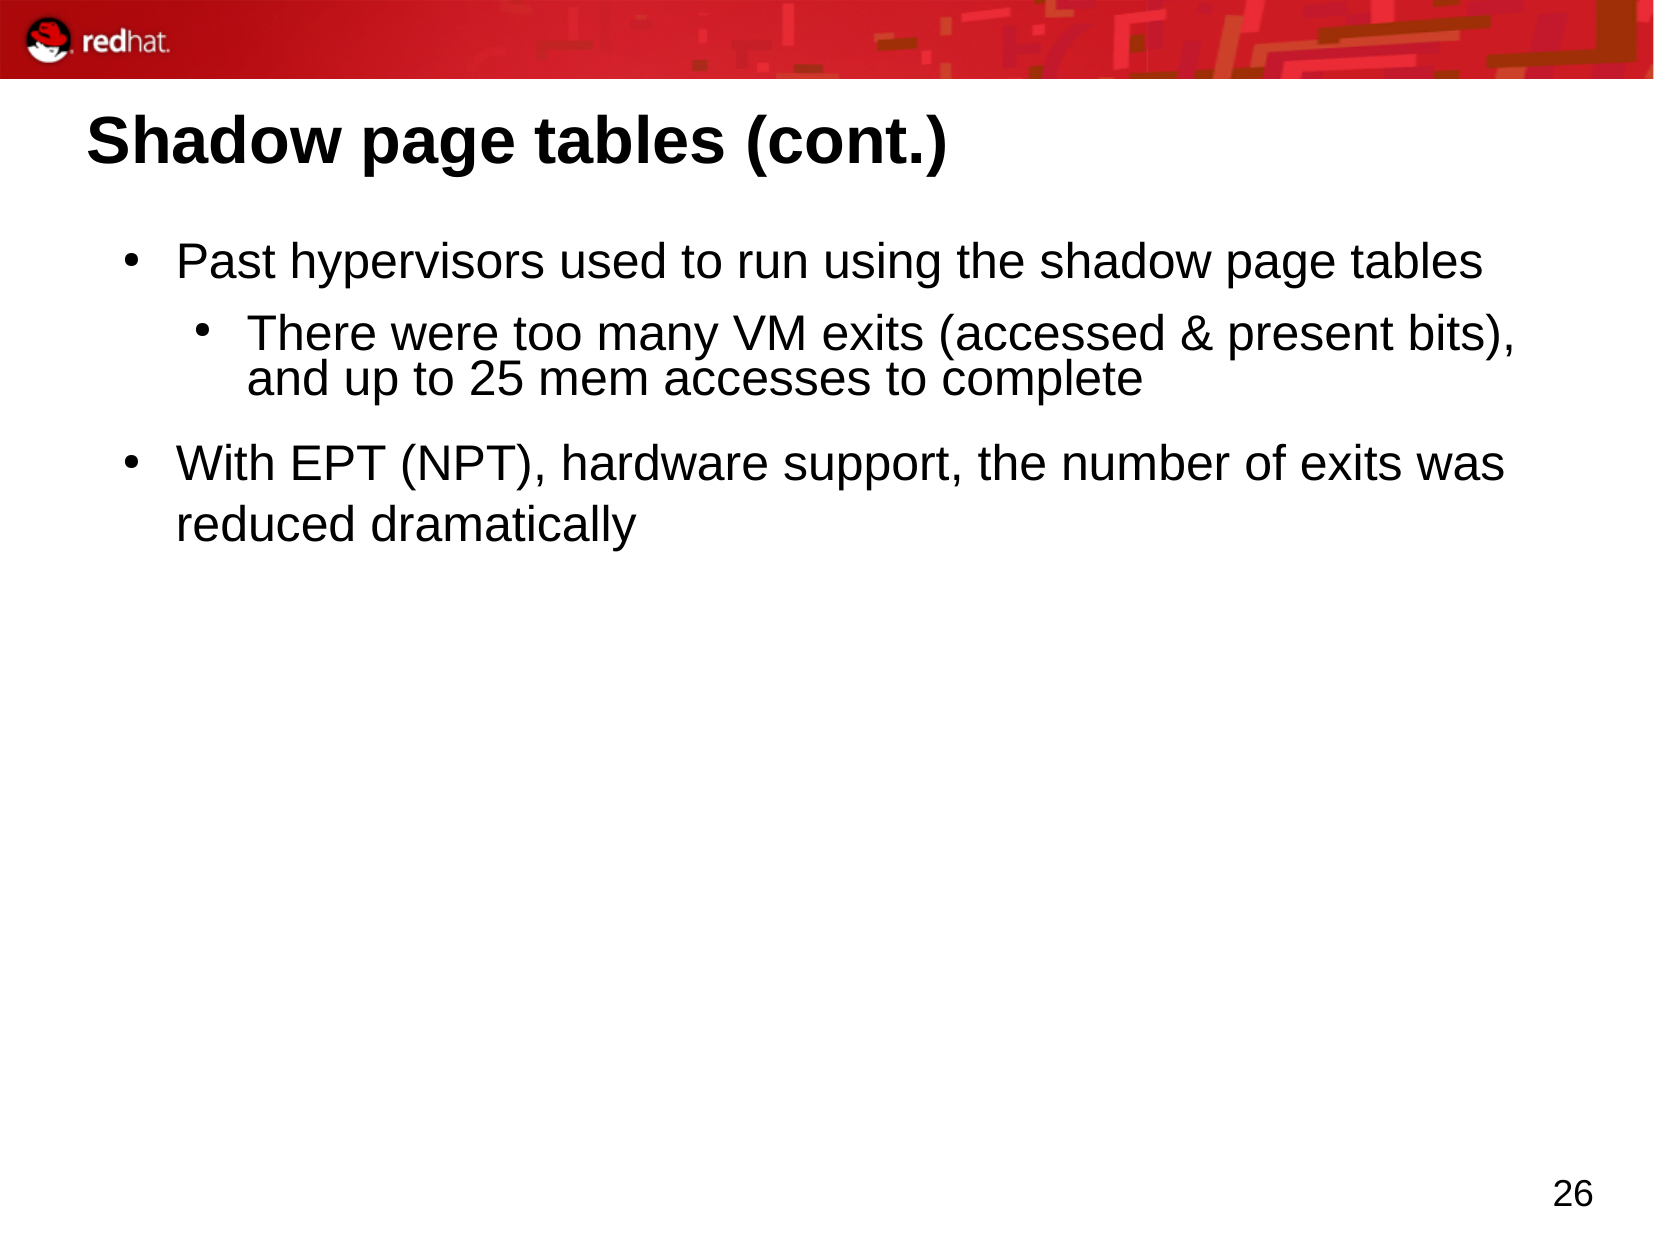

# Shadow page tables (cont.)
Past hypervisors used to run using the shadow page tables
There were too many VM exits (accessed & present bits), and up to 25 mem accesses to complete
With EPT (NPT), hardware support, the number of exits was reduced dramatically